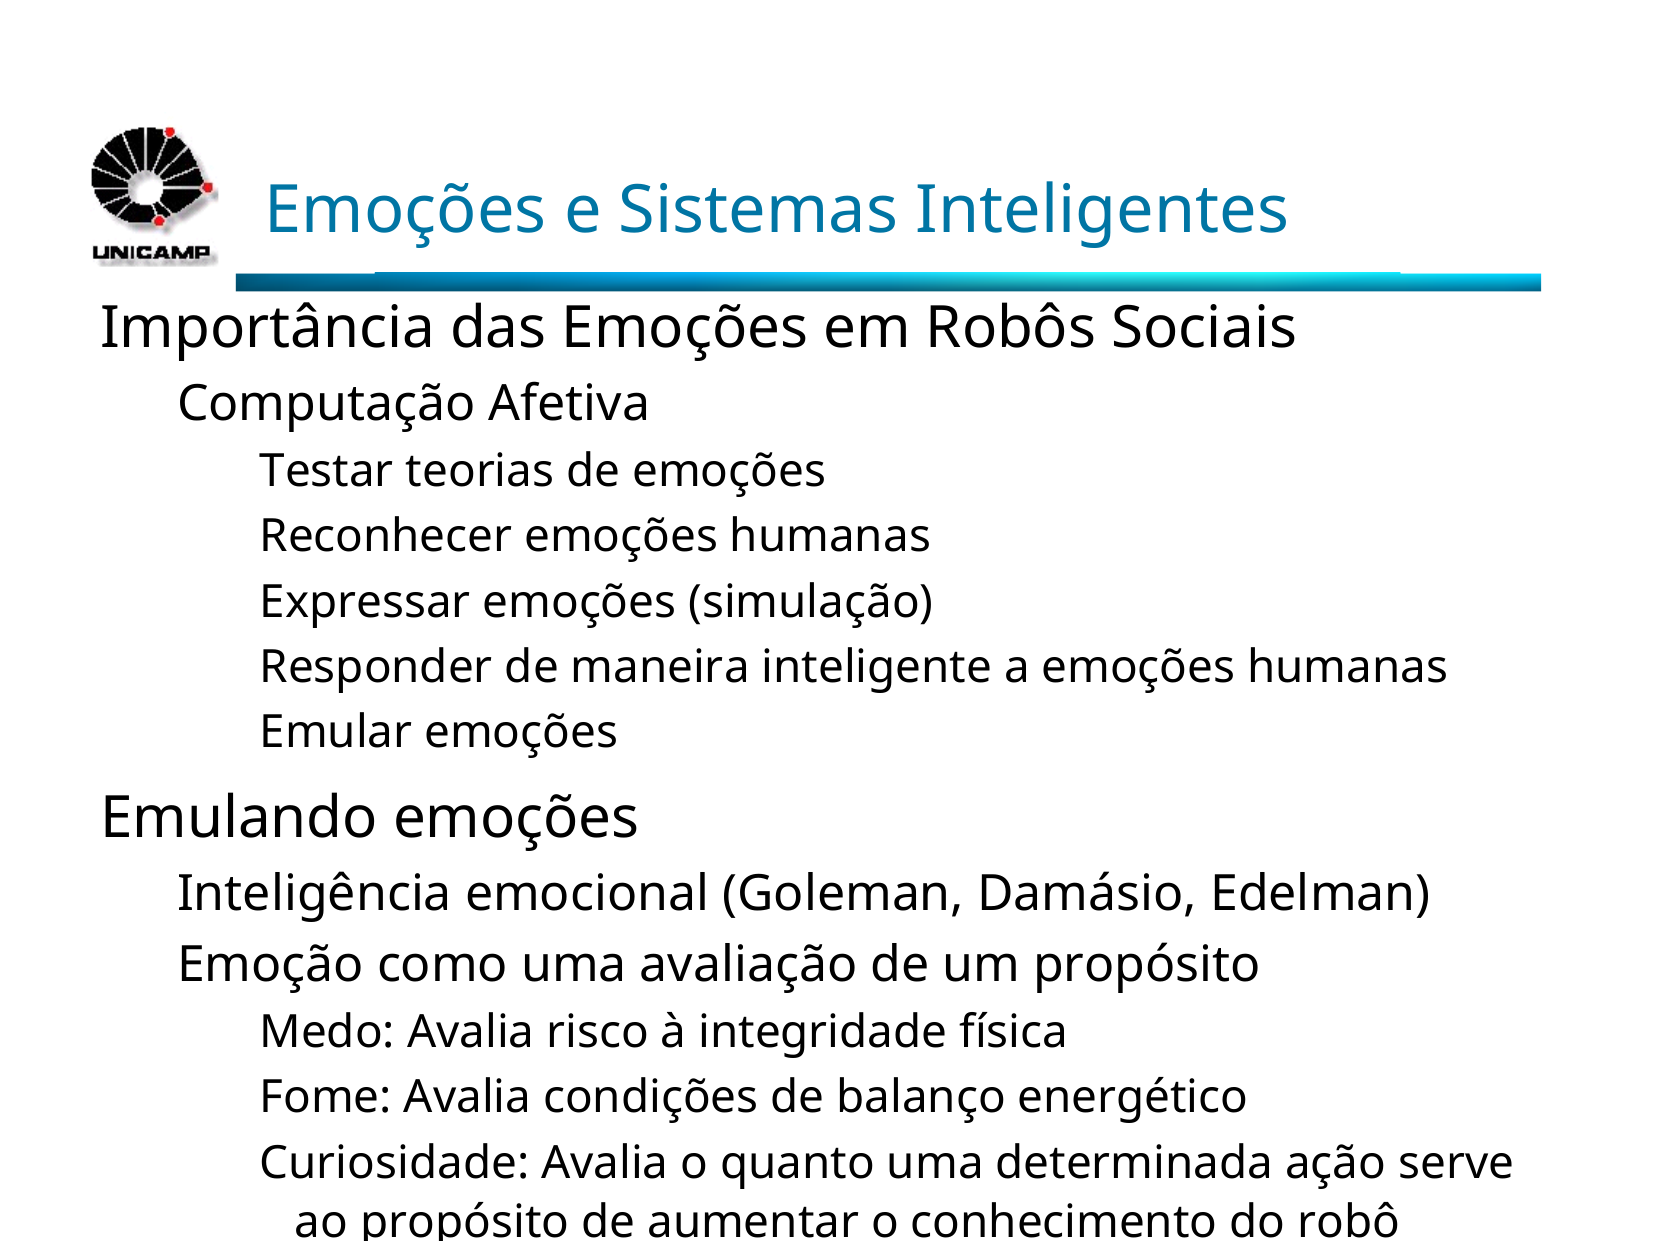

# Emoções e Sistemas Inteligentes
Importância das Emoções em Robôs Sociais
Computação Afetiva
Testar teorias de emoções
Reconhecer emoções humanas
Expressar emoções (simulação)
Responder de maneira inteligente a emoções humanas
Emular emoções
Emulando emoções
Inteligência emocional (Goleman, Damásio, Edelman)
Emoção como uma avaliação de um propósito
Medo: Avalia risco à integridade física
Fome: Avalia condições de balanço energético
Curiosidade: Avalia o quanto uma determinada ação serve ao propósito de aumentar o conhecimento do robô